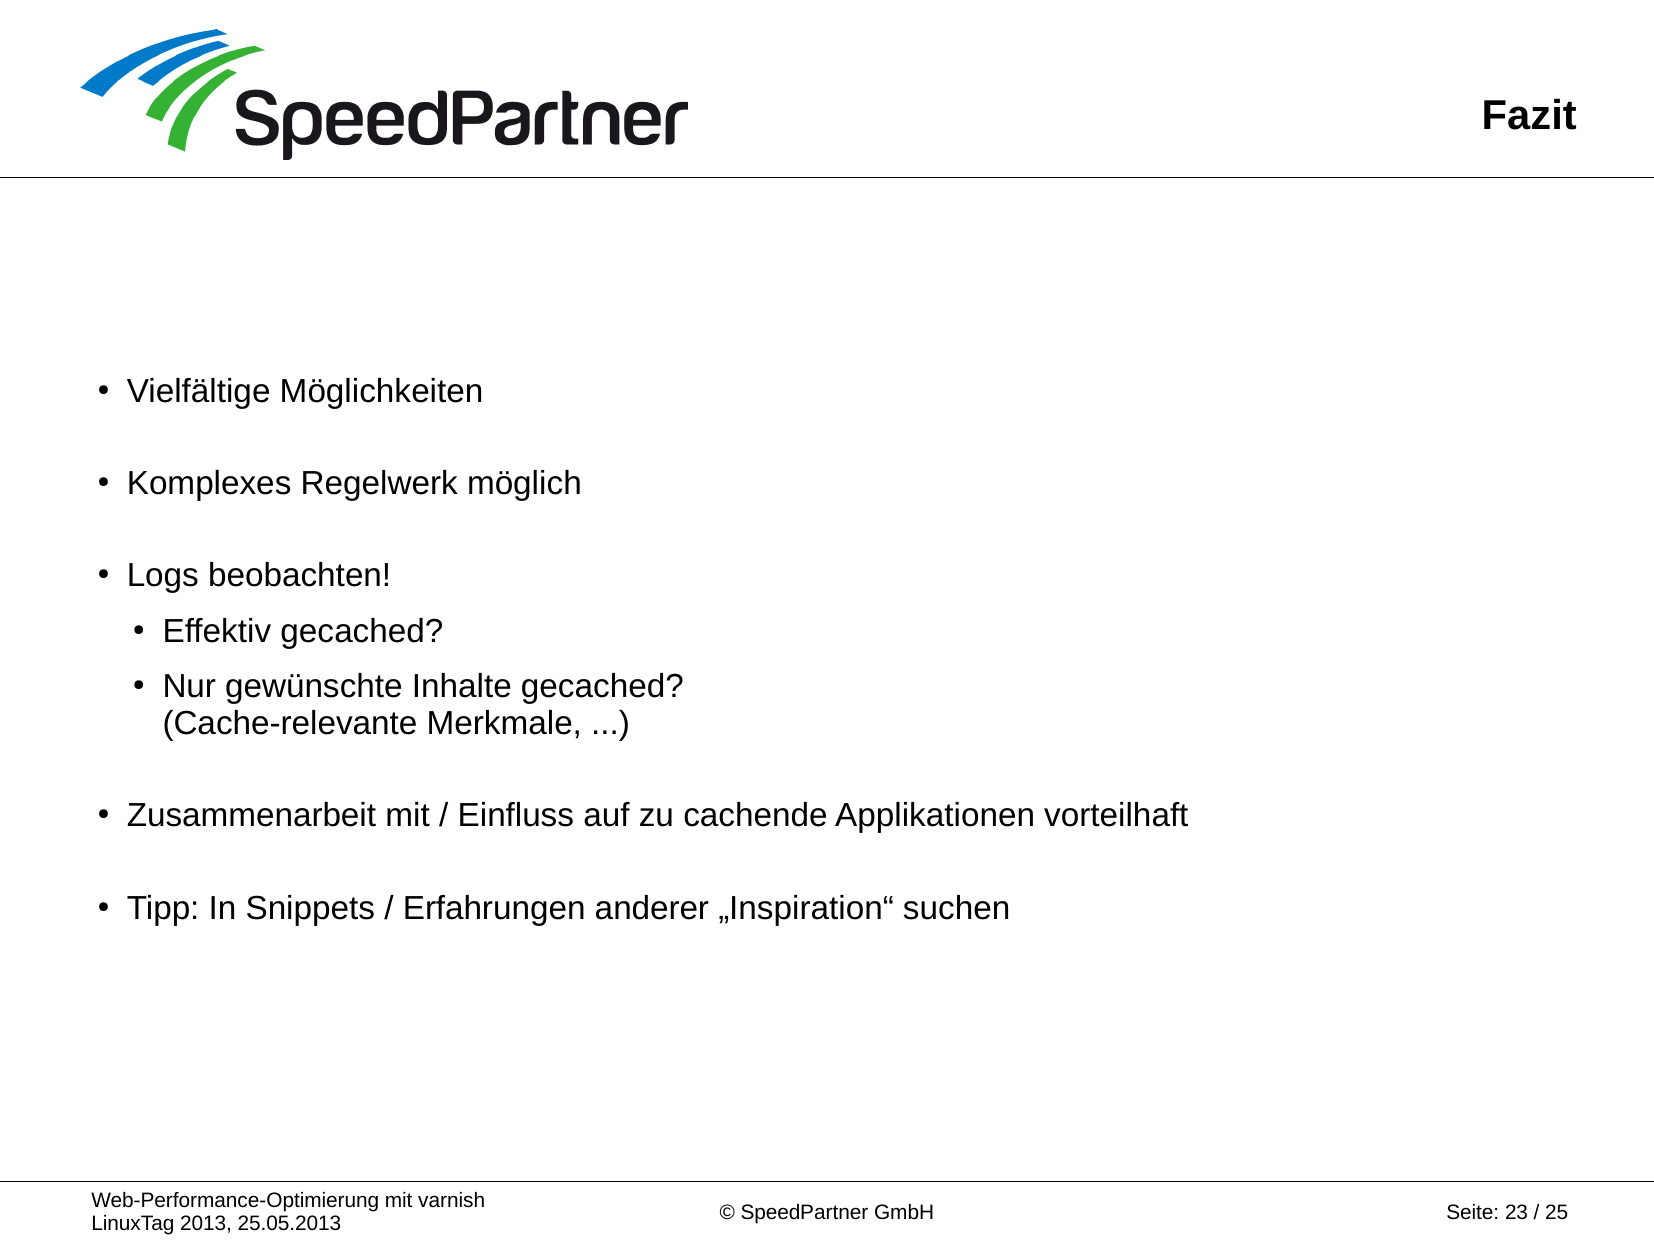

# Fazit
Vielfältige Möglichkeiten
Komplexes Regelwerk möglich
Logs beobachten!
Effektiv gecached?
Nur gewünschte Inhalte gecached?
(Cache-relevante Merkmale, ...)
Zusammenarbeit mit / Einfluss auf zu cachende Applikationen vorteilhaft
Tipp: In Snippets / Erfahrungen anderer „Inspiration“ suchen